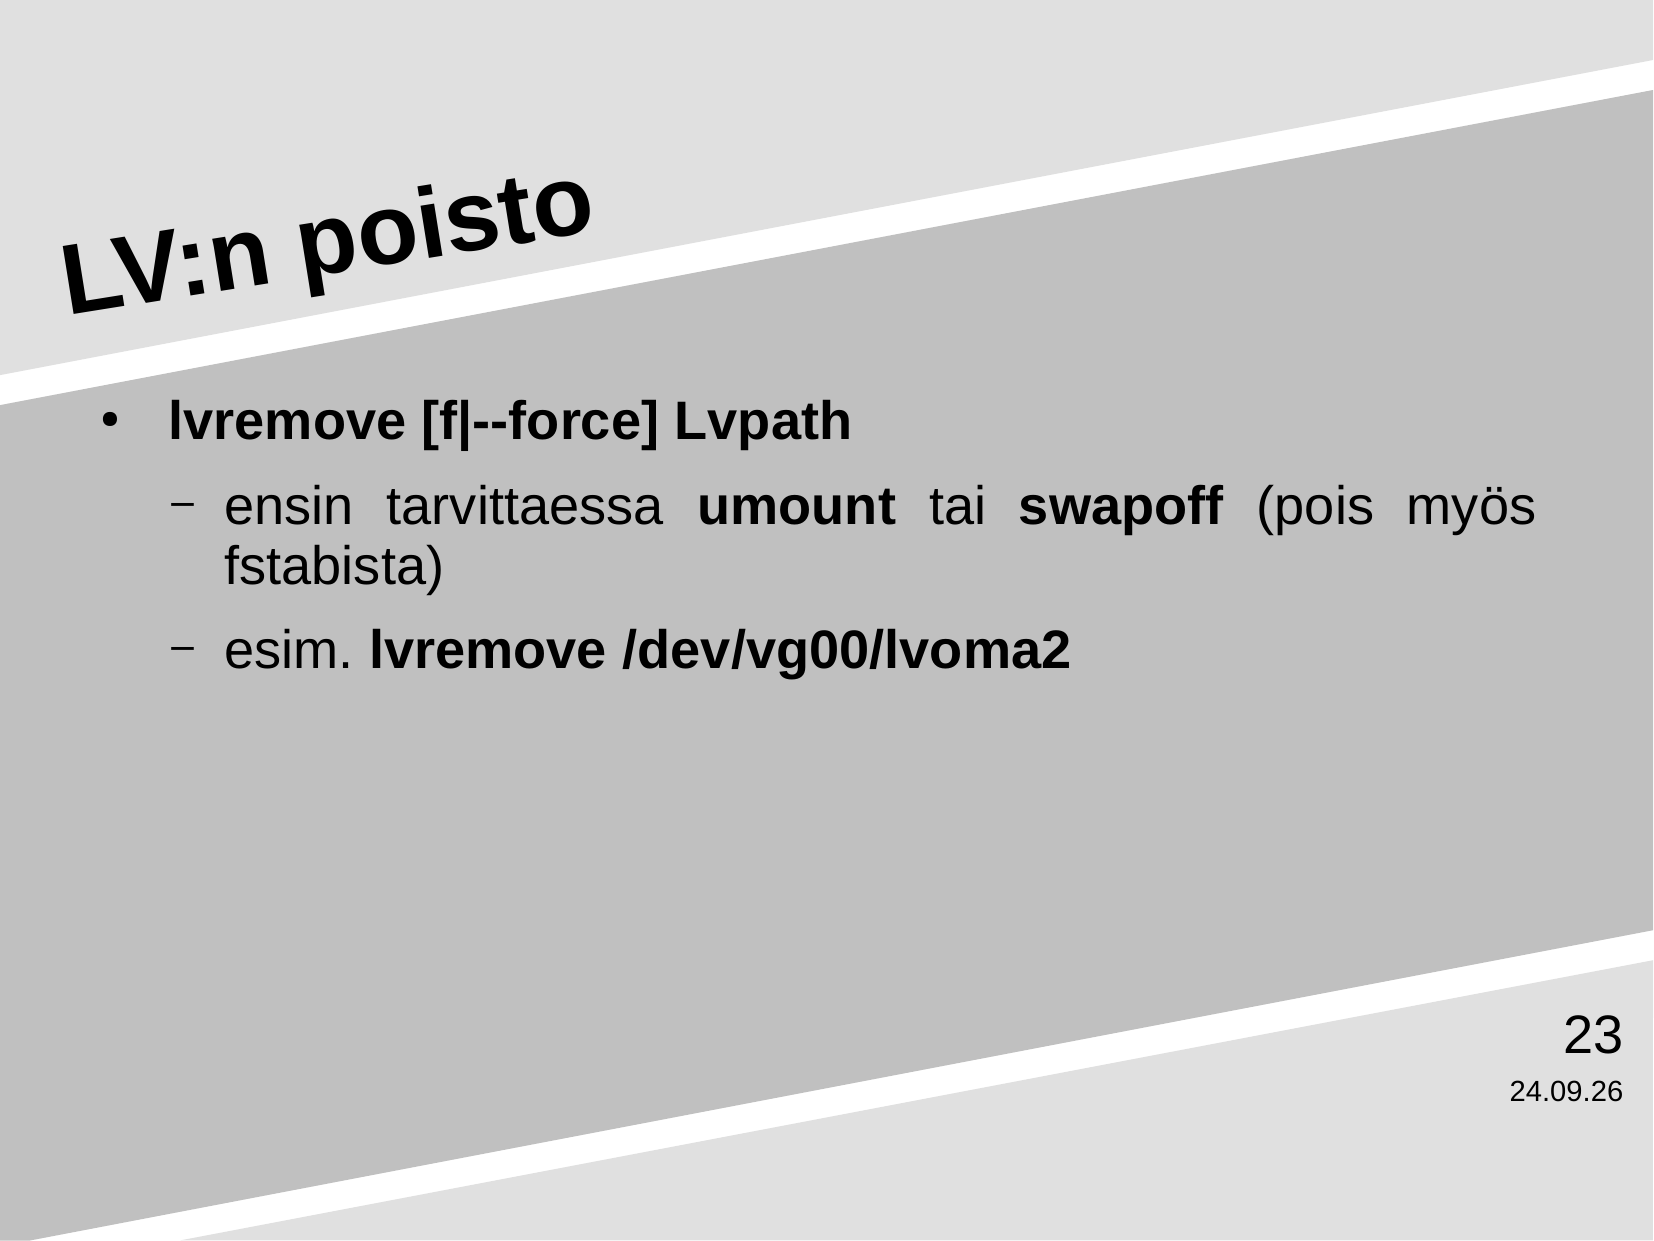

# LV:n poisto
 lvremove [f|--force] Lvpath
ensin tarvittaessa umount tai swapoff (pois myös fstabista)
esim. lvremove /dev/vg00/lvoma2
23